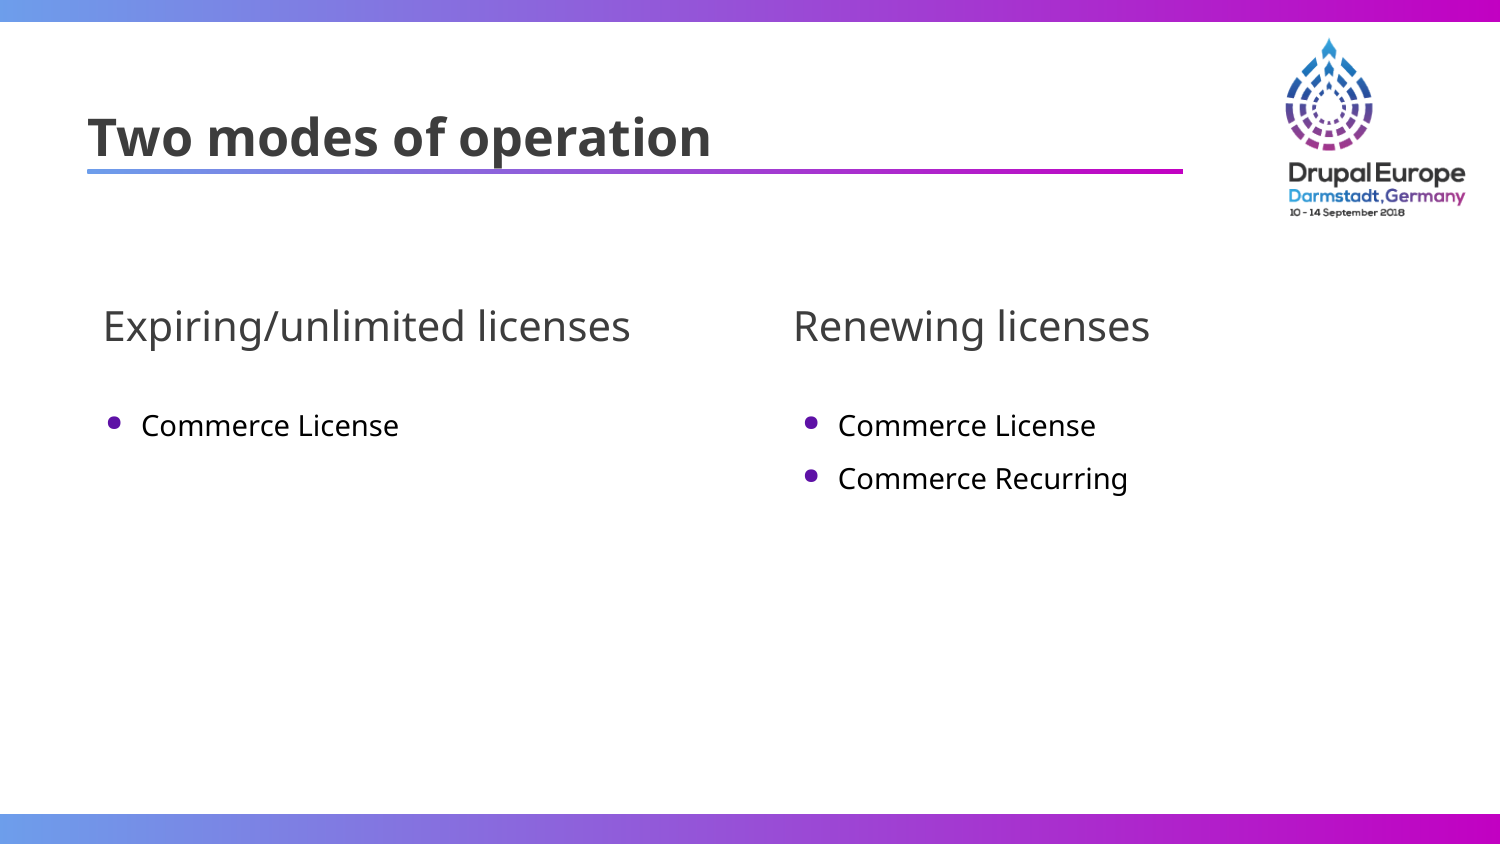

Two modes of operation
Expiring/unlimited licenses
Renewing licenses
Commerce License
Commerce License
Commerce Recurring